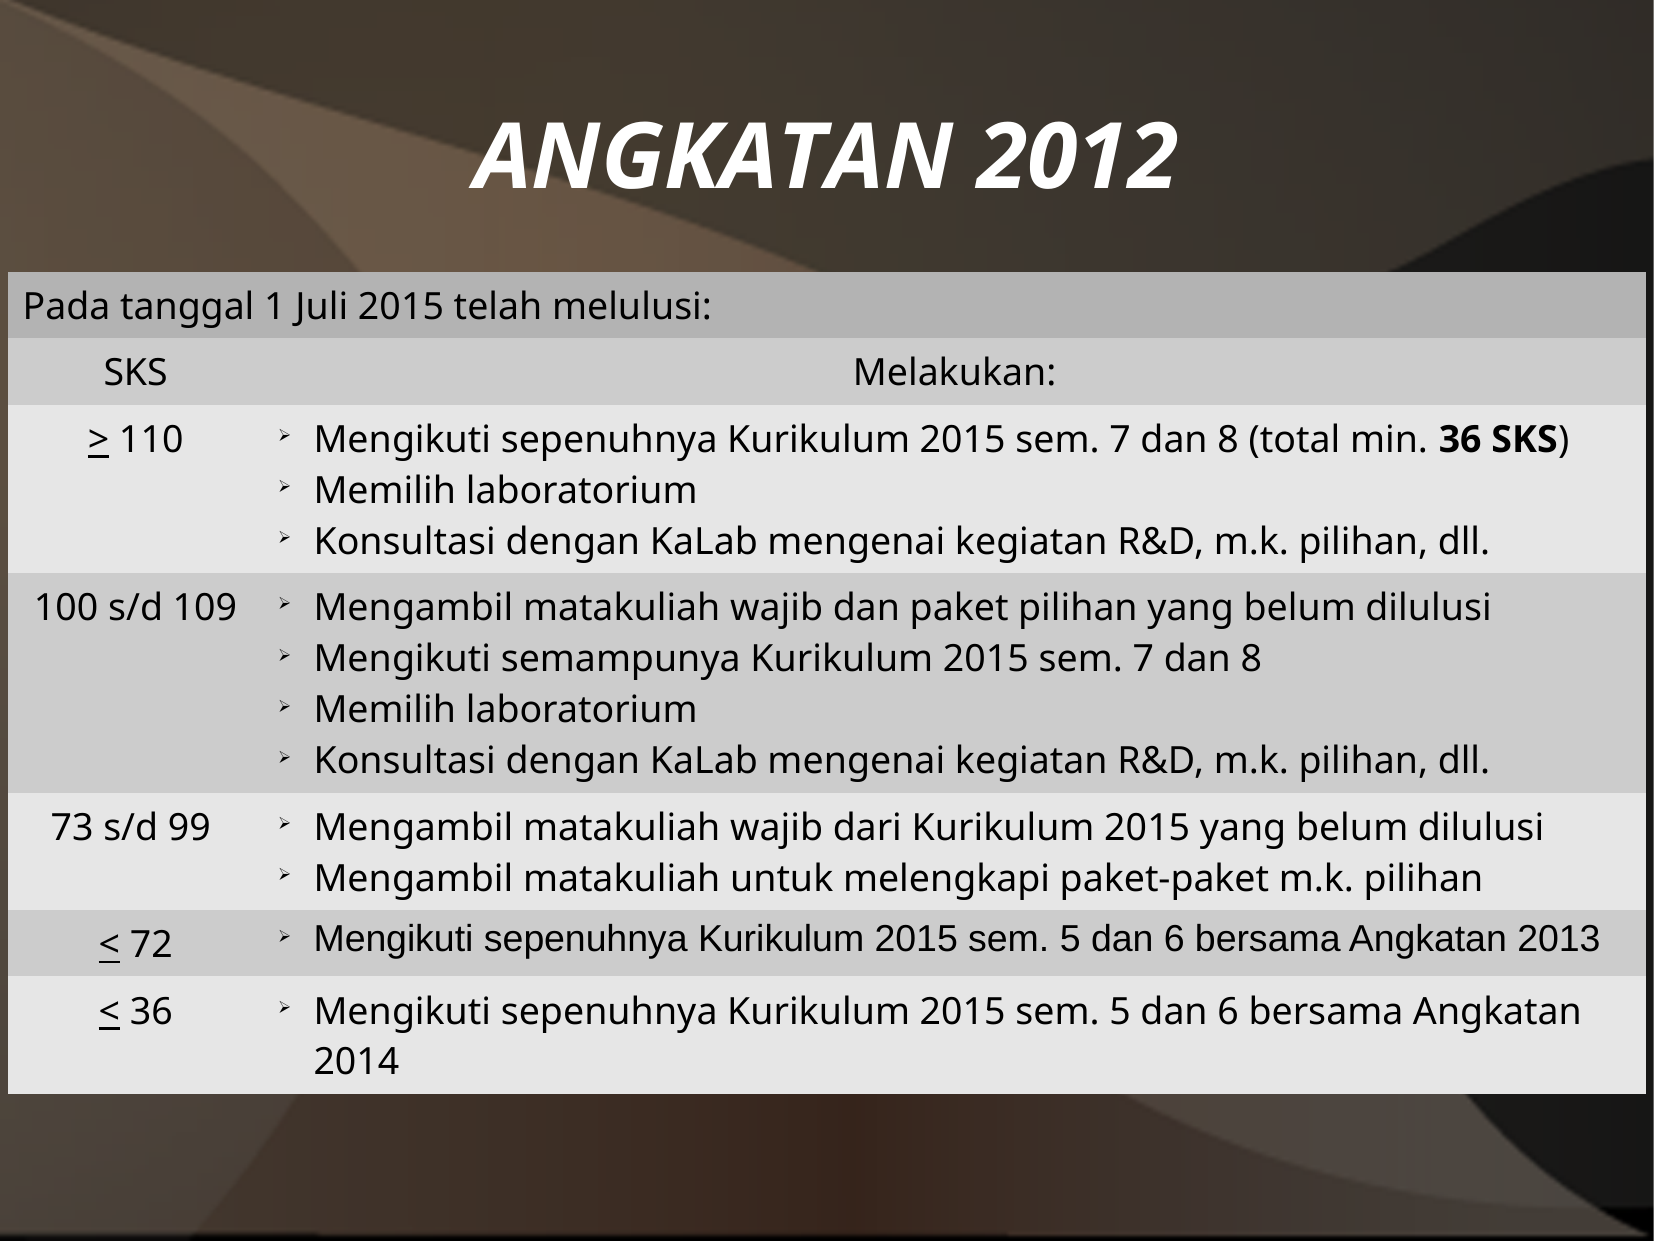

# ANGKATAN 2012
| Pada tanggal 1 Juli 2015 telah melulusi: | |
| --- | --- |
| SKS | Melakukan: |
| > 110 | Mengikuti sepenuhnya Kurikulum 2015 sem. 7 dan 8 (total min. 36 SKS) Memilih laboratorium Konsultasi dengan KaLab mengenai kegiatan R&D, m.k. pilihan, dll. |
| 100 s/d 109 | Mengambil matakuliah wajib dan paket pilihan yang belum dilulusi Mengikuti semampunya Kurikulum 2015 sem. 7 dan 8 Memilih laboratorium Konsultasi dengan KaLab mengenai kegiatan R&D, m.k. pilihan, dll. |
| 73 s/d 99 | Mengambil matakuliah wajib dari Kurikulum 2015 yang belum dilulusi Mengambil matakuliah untuk melengkapi paket-paket m.k. pilihan |
| < 72 | Mengikuti sepenuhnya Kurikulum 2015 sem. 5 dan 6 bersama Angkatan 2013 |
| < 36 | Mengikuti sepenuhnya Kurikulum 2015 sem. 5 dan 6 bersama Angkatan 2014 |